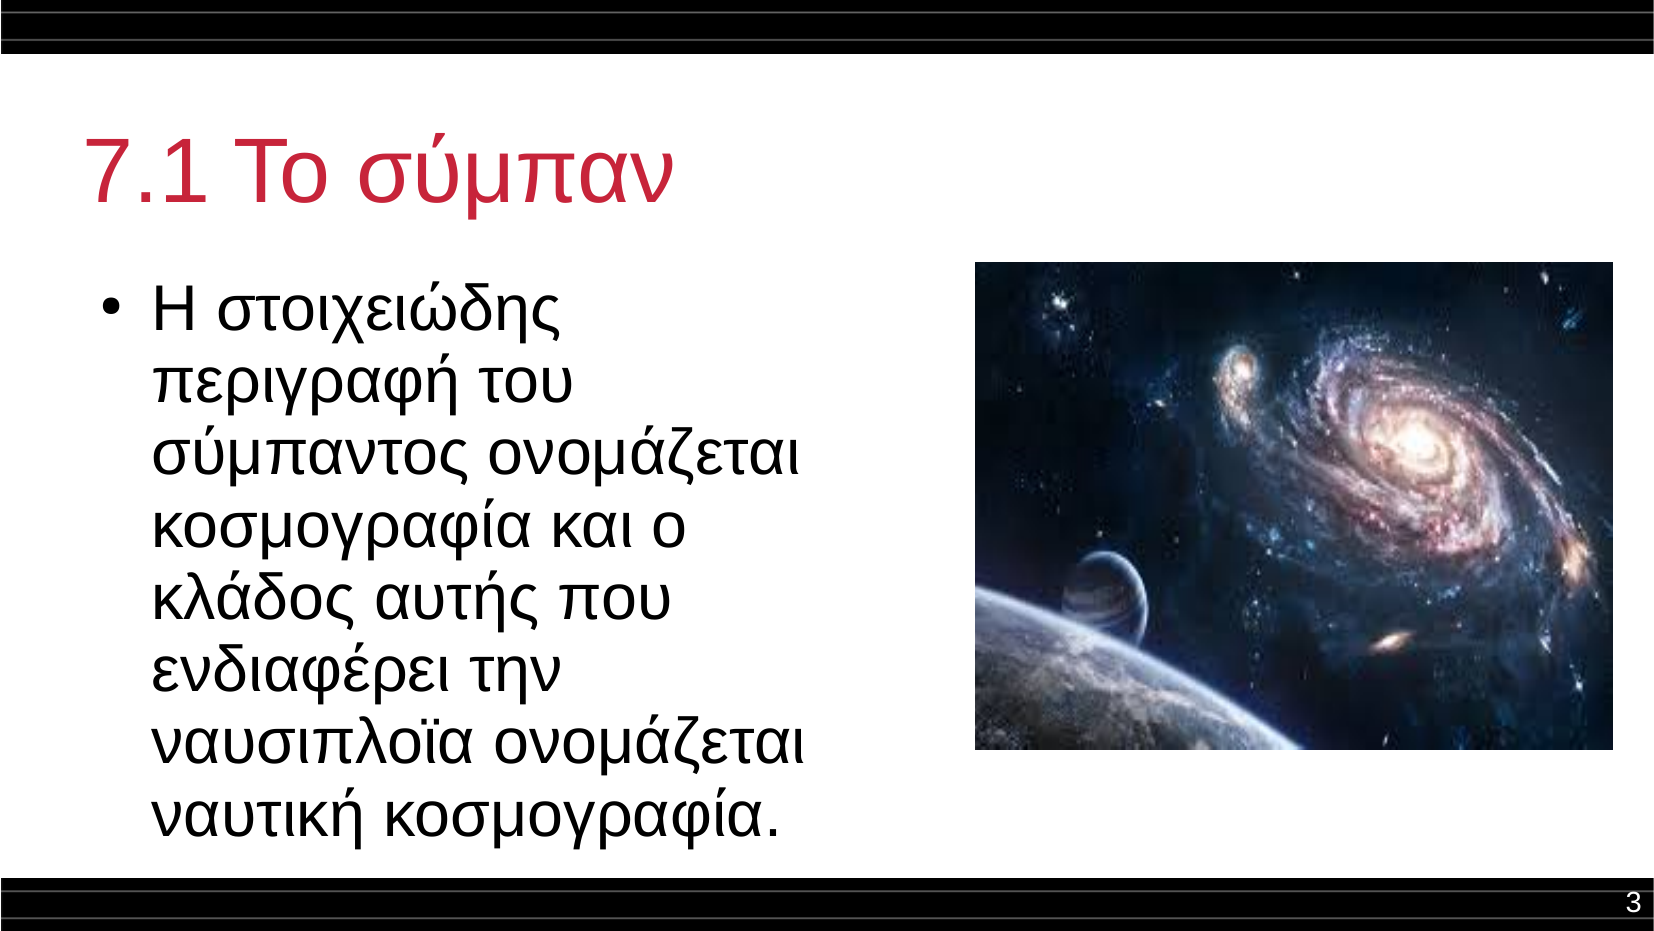

# 7.1 Το σύμπαν
Η στοιχειώδης περιγραφή του σύμπαντος ονομάζεται κοσμογραφία και ο κλάδος αυτής που ενδιαφέρει την ναυσιπλοϊα ονομάζεται ναυτική κοσμογραφία.